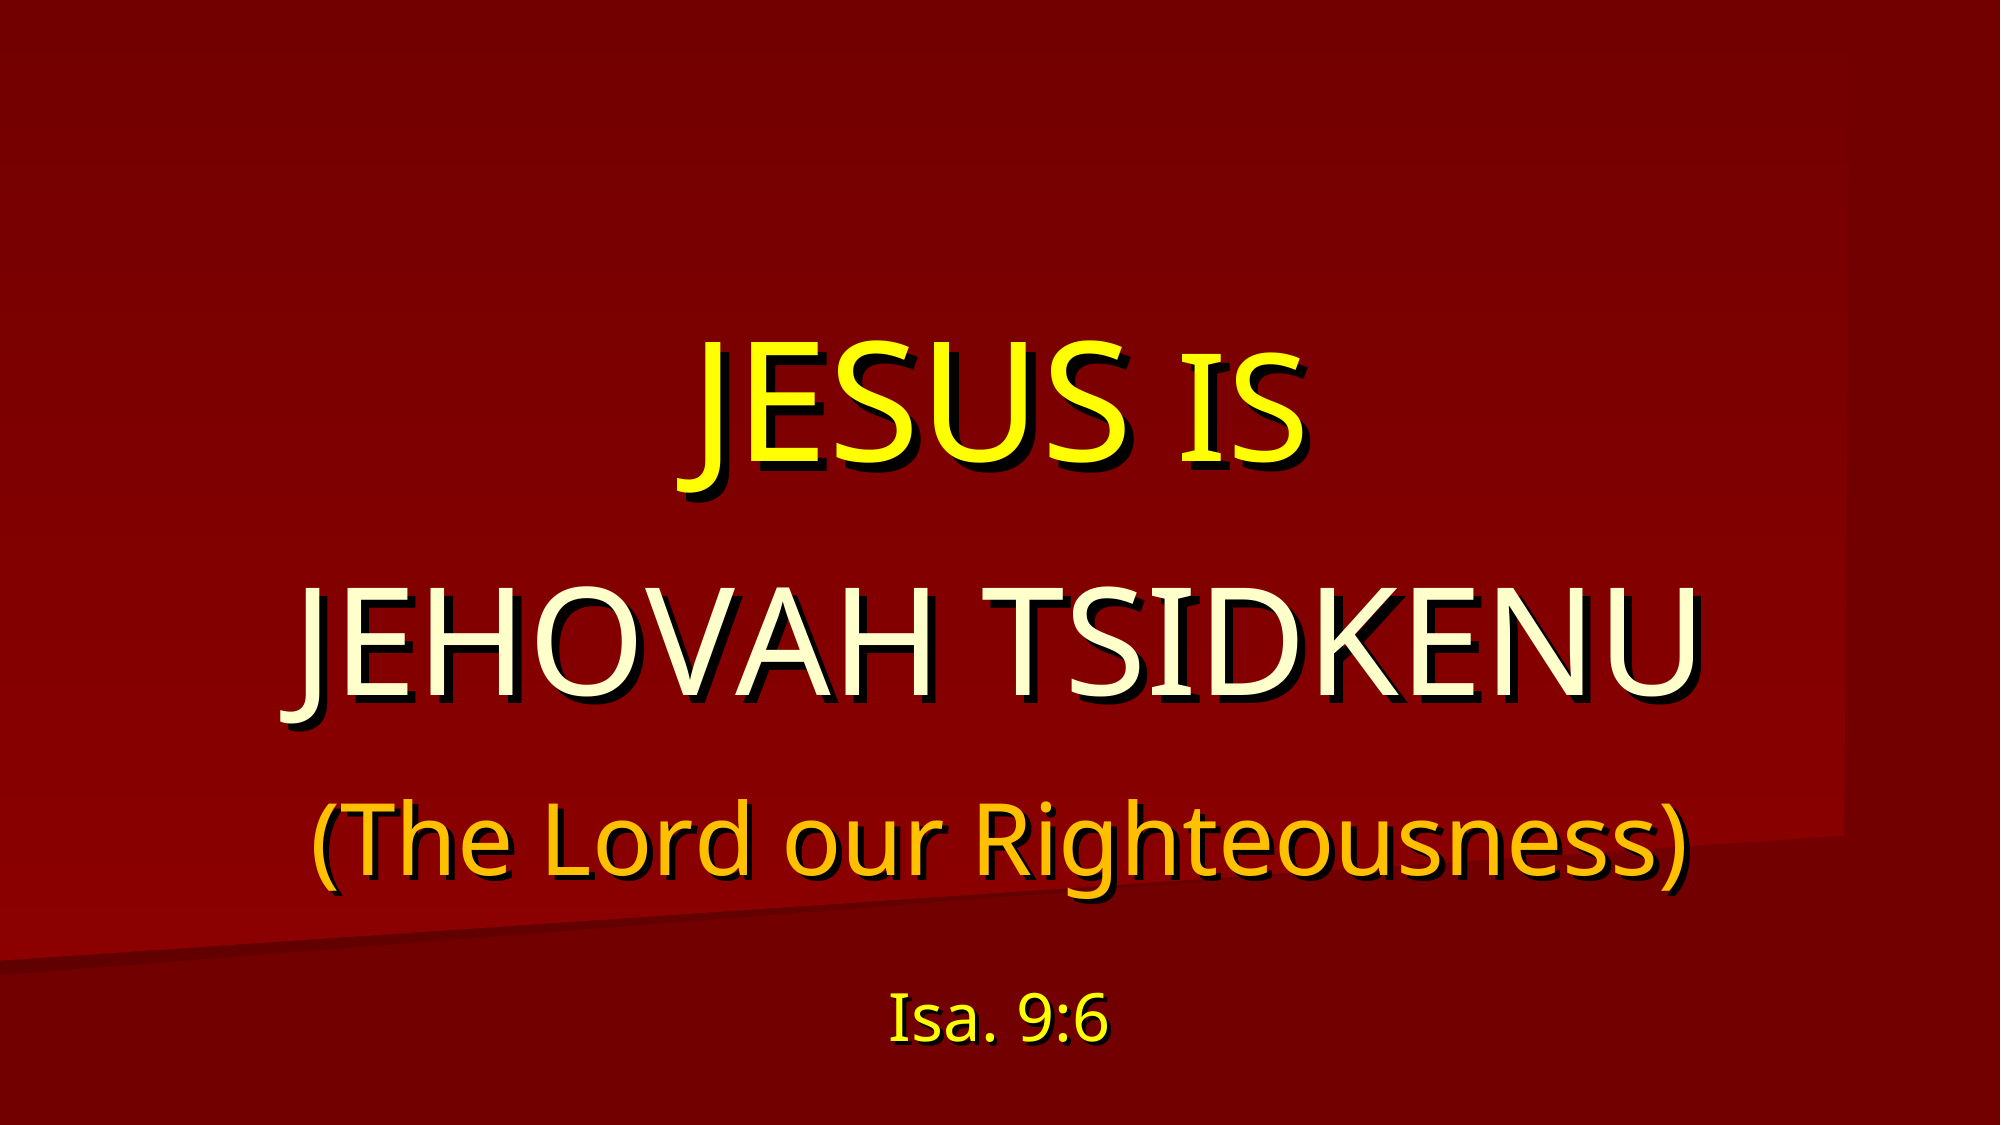

# JESUS IS JEHOVAH TSIDKENU (The Lord our Righteousness) Isa. 9:6